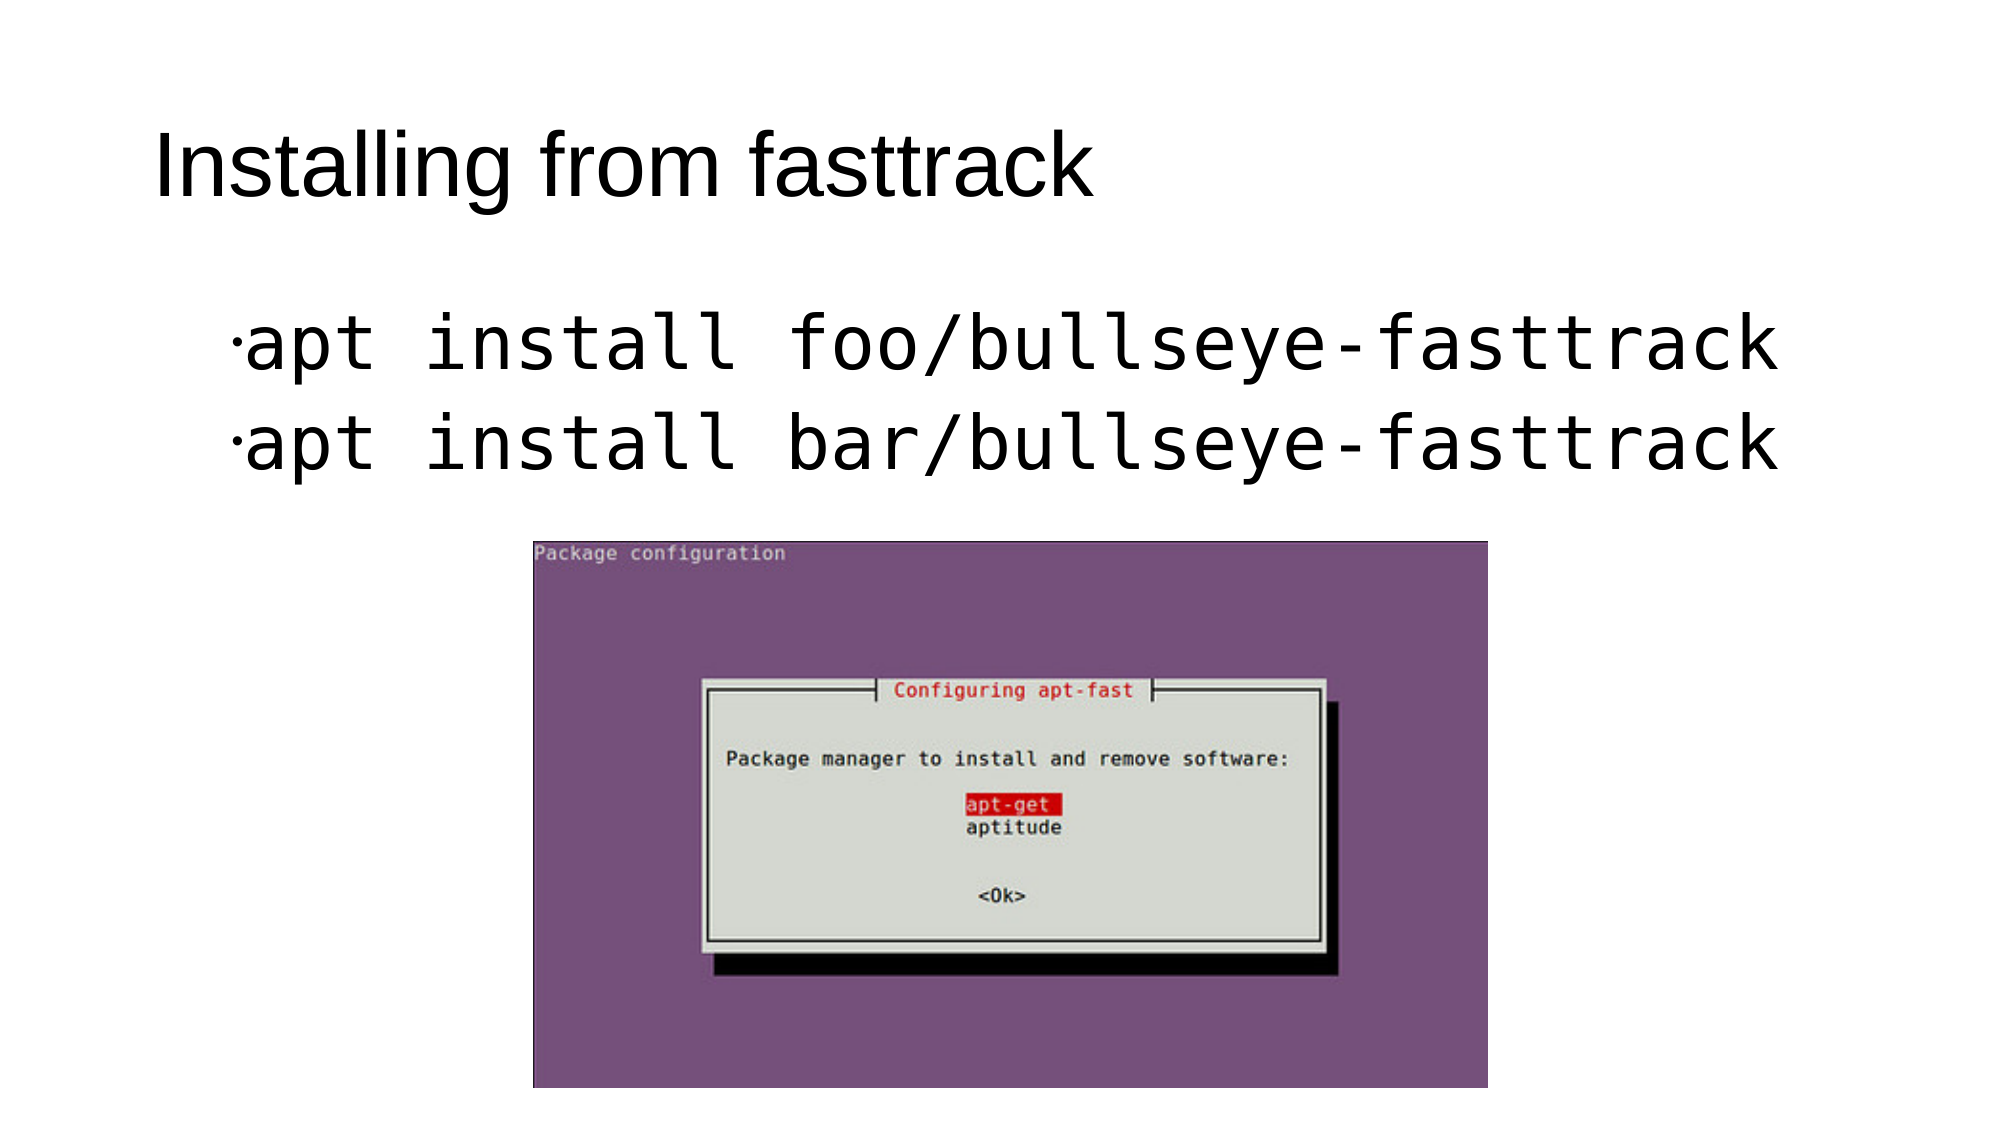

# Installing from fasttrack
apt install foo/bullseye-fasttrack
apt install bar/bullseye-fasttrack